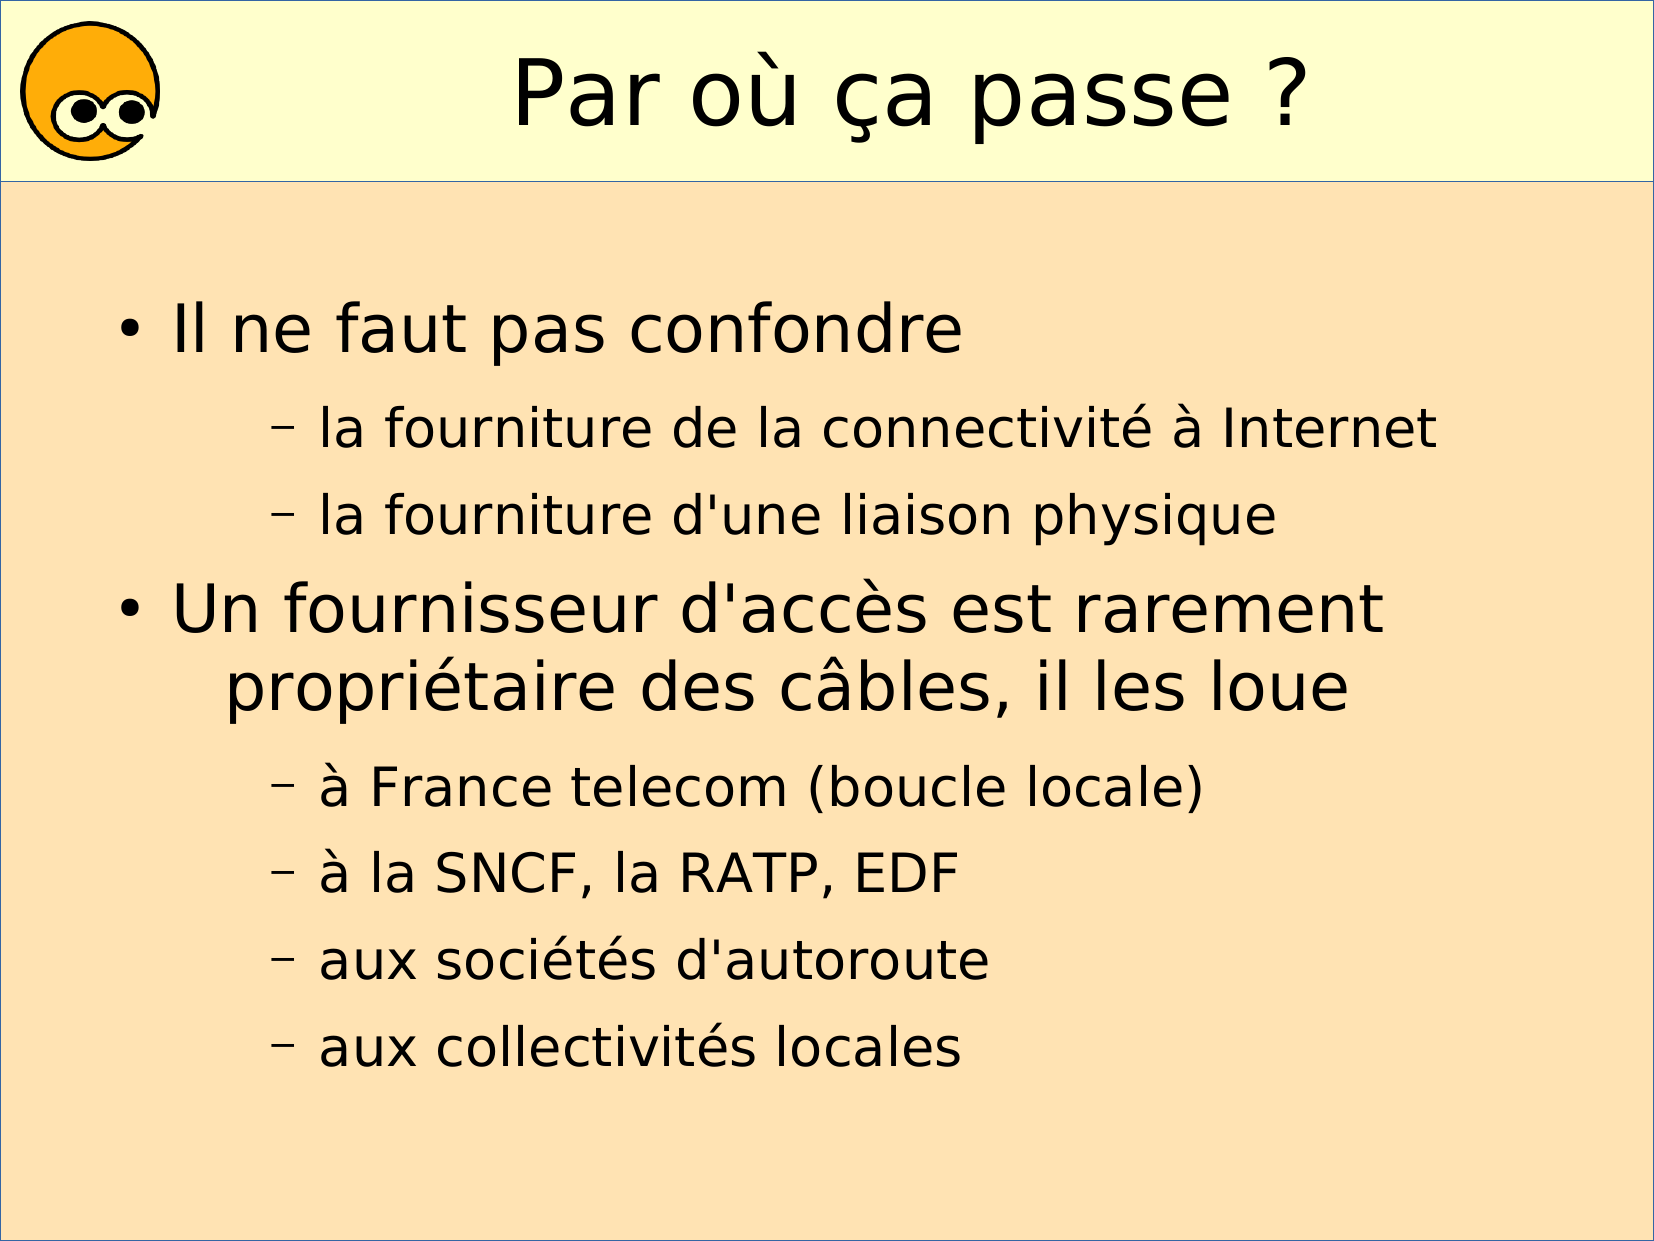

# Par où ça passe ?
Il ne faut pas confondre
la fourniture de la connectivité à Internet
la fourniture d'une liaison physique
Un fournisseur d'accès est rarement propriétaire des câbles, il les loue
à France telecom (boucle locale)
à la SNCF, la RATP, EDF
aux sociétés d'autoroute
aux collectivités locales